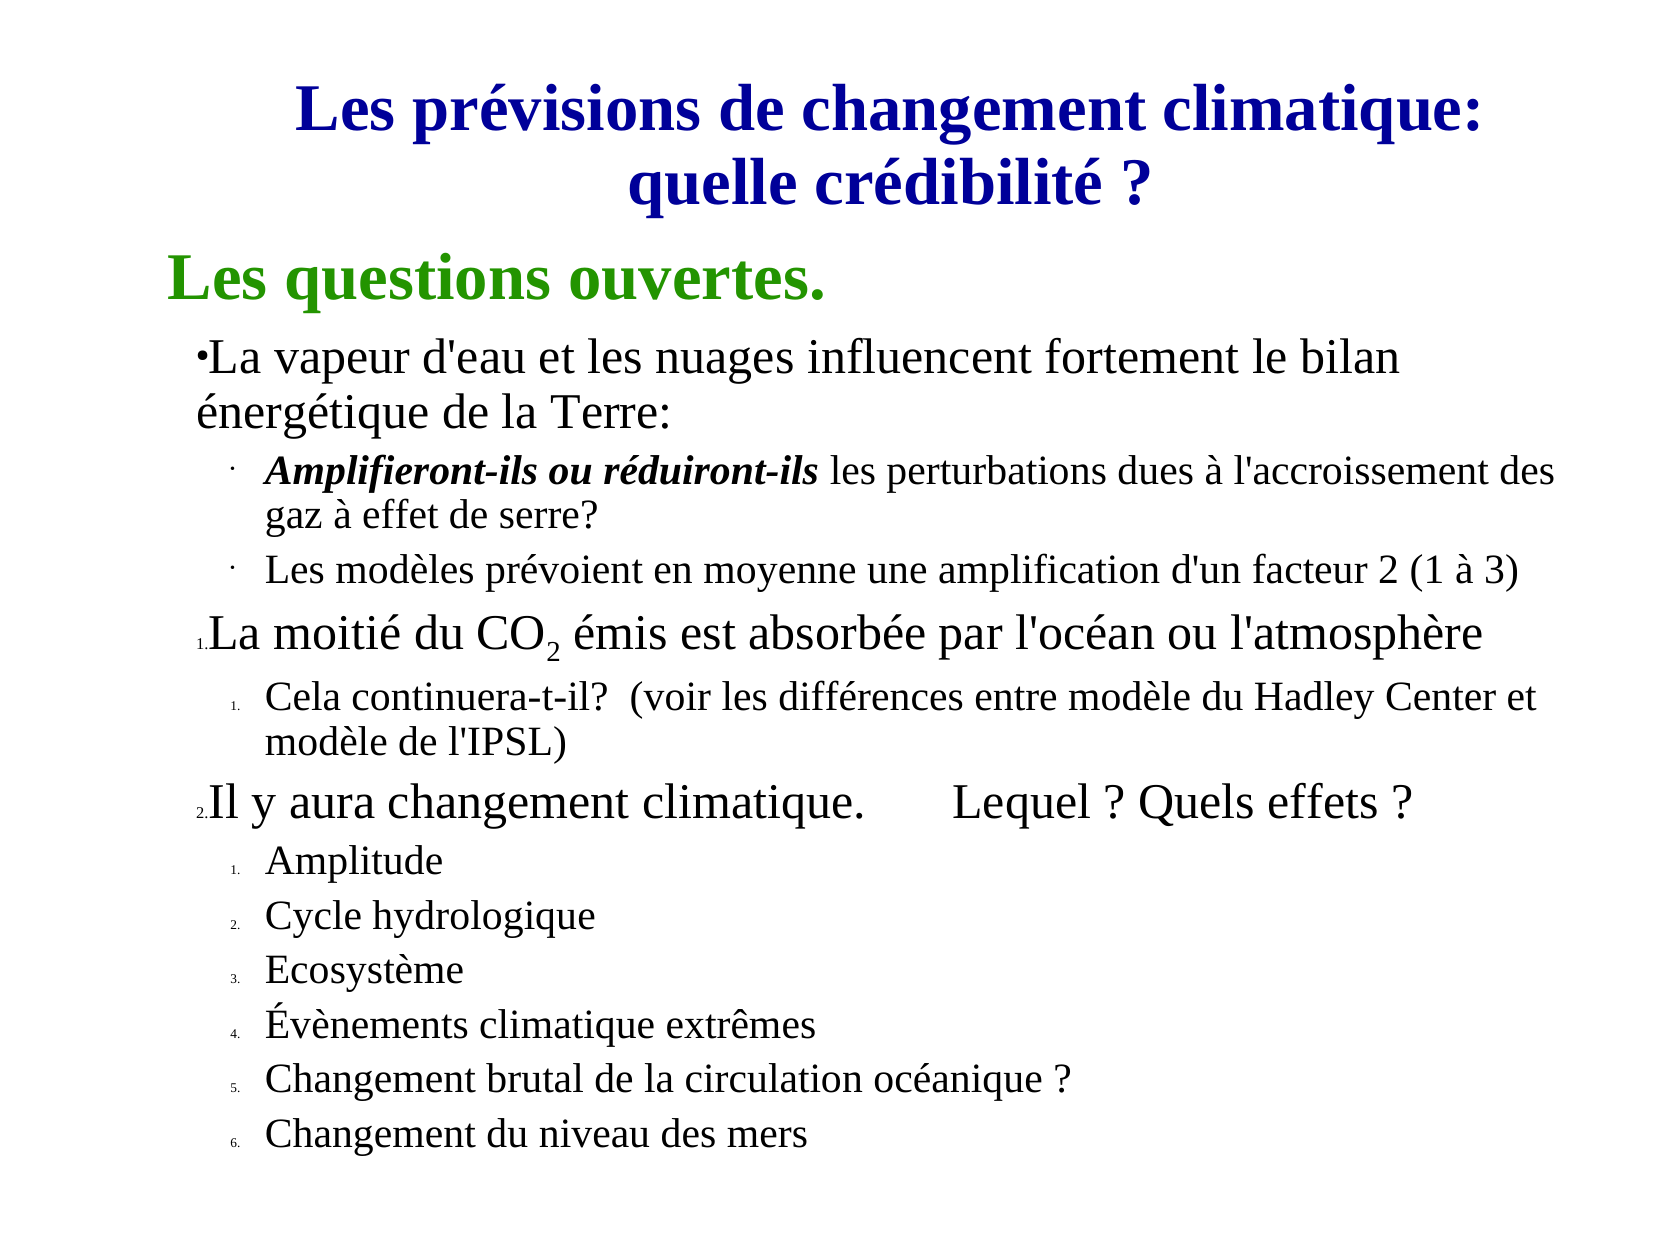

# Les prévisions de changement climatique: quelle crédibilité ?
Les questions ouvertes.
La vapeur d'eau et les nuages influencent fortement le bilan énergétique de la Terre:
Amplifieront-ils ou réduiront-ils les perturbations dues à l'accroissement des gaz à effet de serre?
Les modèles prévoient en moyenne une amplification d'un facteur 2 (1 à 3)
La moitié du CO2 émis est absorbée par l'océan ou l'atmosphère
Cela continuera-t-il? (voir les différences entre modèle du Hadley Center et modèle de l'IPSL)
Il y aura changement climatique. 	Lequel ? Quels effets ?
Amplitude
Cycle hydrologique
Ecosystème
Évènements climatique extrêmes
Changement brutal de la circulation océanique ?
Changement du niveau des mers